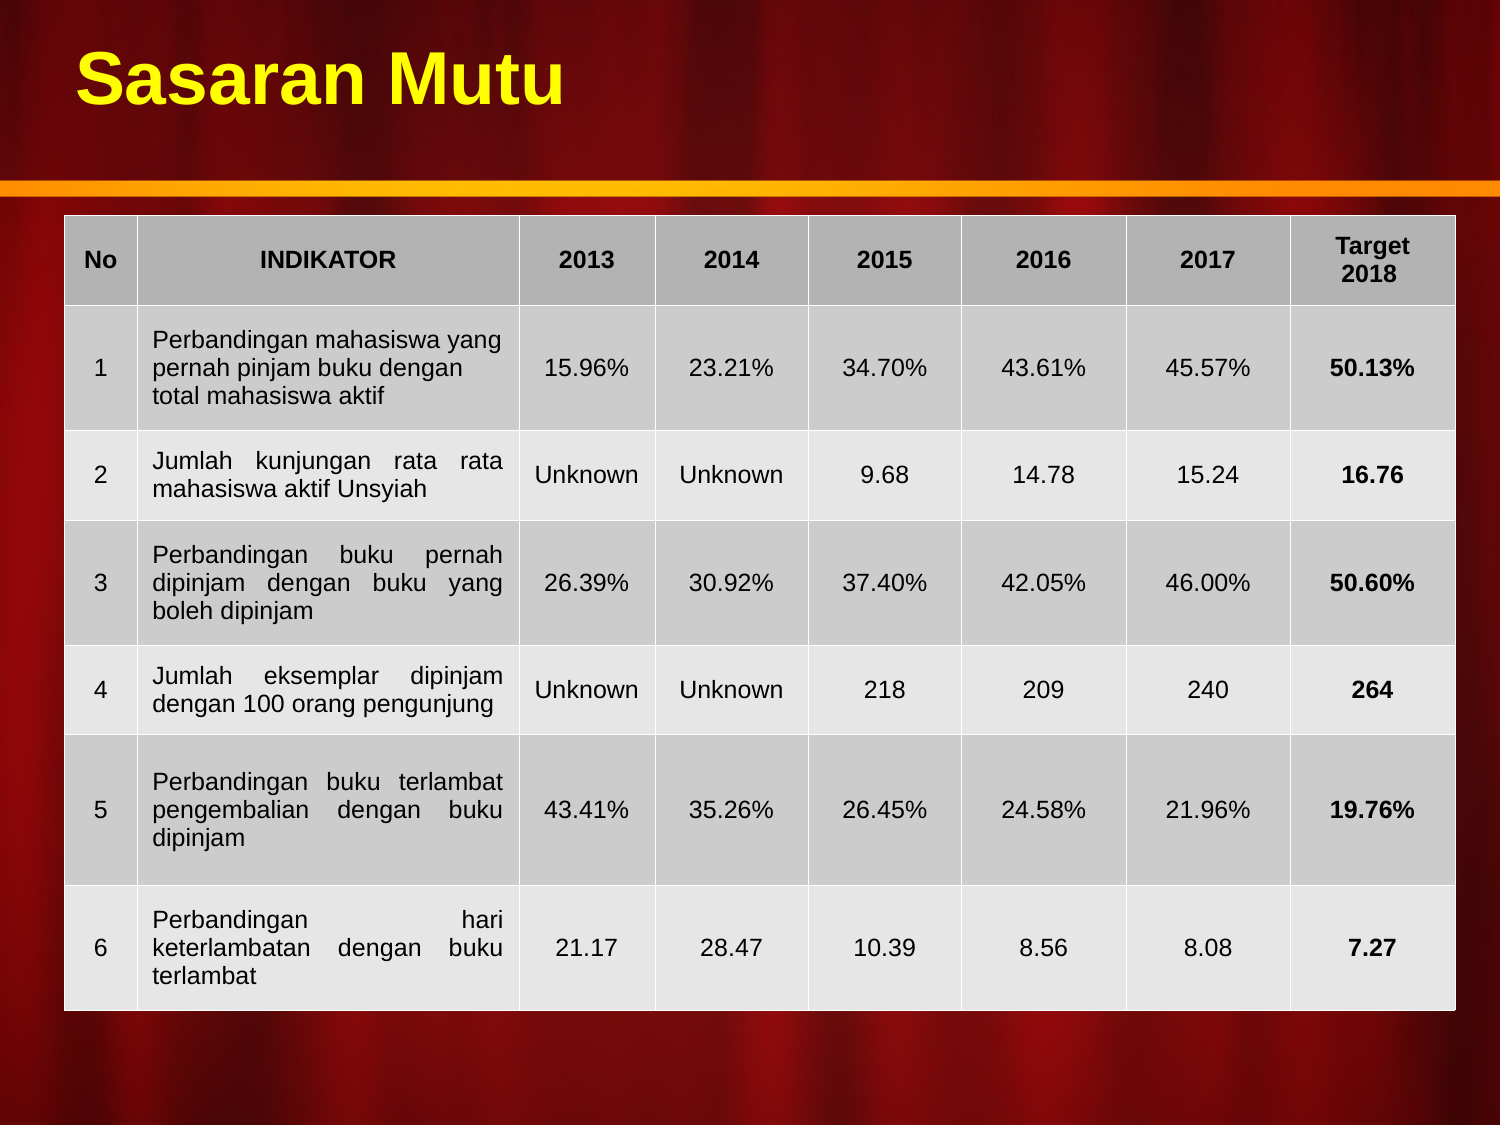

# Sasaran Mutu
| No | INDIKATOR | 2013 | 2014 | 2015 | 2016 | 2017 | Target 2018 |
| --- | --- | --- | --- | --- | --- | --- | --- |
| 1 | Perbandingan mahasiswa yang pernah pinjam buku dengan total mahasiswa aktif | 15.96% | 23.21% | 34.70% | 43.61% | 45.57% | 50.13% |
| 2 | Jumlah kunjungan rata rata mahasiswa aktif Unsyiah | Unknown | Unknown | 9.68 | 14.78 | 15.24 | 16.76 |
| 3 | Perbandingan buku pernah dipinjam dengan buku yang boleh dipinjam | 26.39% | 30.92% | 37.40% | 42.05% | 46.00% | 50.60% |
| 4 | Jumlah eksemplar dipinjam dengan 100 orang pengunjung | Unknown | Unknown | 218 | 209 | 240 | 264 |
| 5 | Perbandingan buku terlambat pengembalian dengan buku dipinjam | 43.41% | 35.26% | 26.45% | 24.58% | 21.96% | 19.76% |
| 6 | Perbandingan hari keterlambatan dengan buku terlambat | 21.17 | 28.47 | 10.39 | 8.56 | 8.08 | 7.27 |